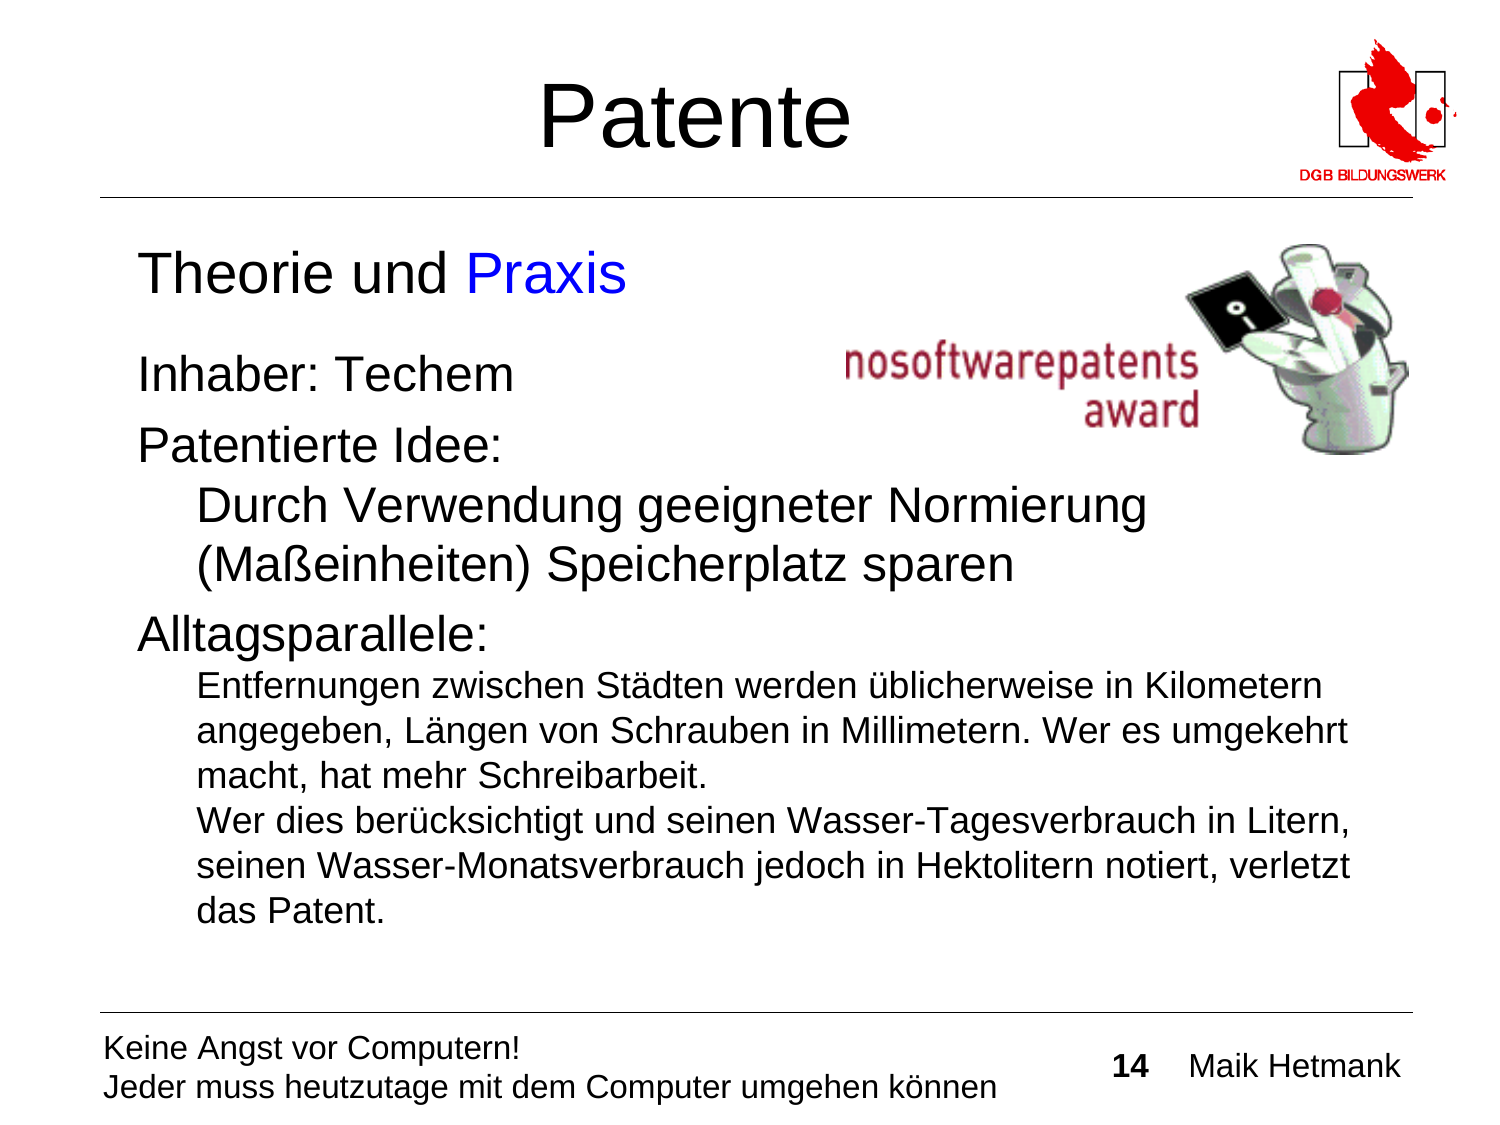

# Patente
Theorie und Praxis
Inhaber: Techem
Patentierte Idee:
Durch Verwendung geeigneter Normierung (Maßeinheiten) Speicherplatz sparen
Alltagsparallele:
Entfernungen zwischen Städten werden üblicherweise in Kilometern angegeben, Längen von Schrauben in Millimetern. Wer es umgekehrt macht, hat mehr Schreibarbeit.
Wer dies berücksichtigt und seinen Wasser-Tagesverbrauch in Litern, seinen Wasser-Monatsverbrauch jedoch in Hektolitern notiert, verletzt das Patent.